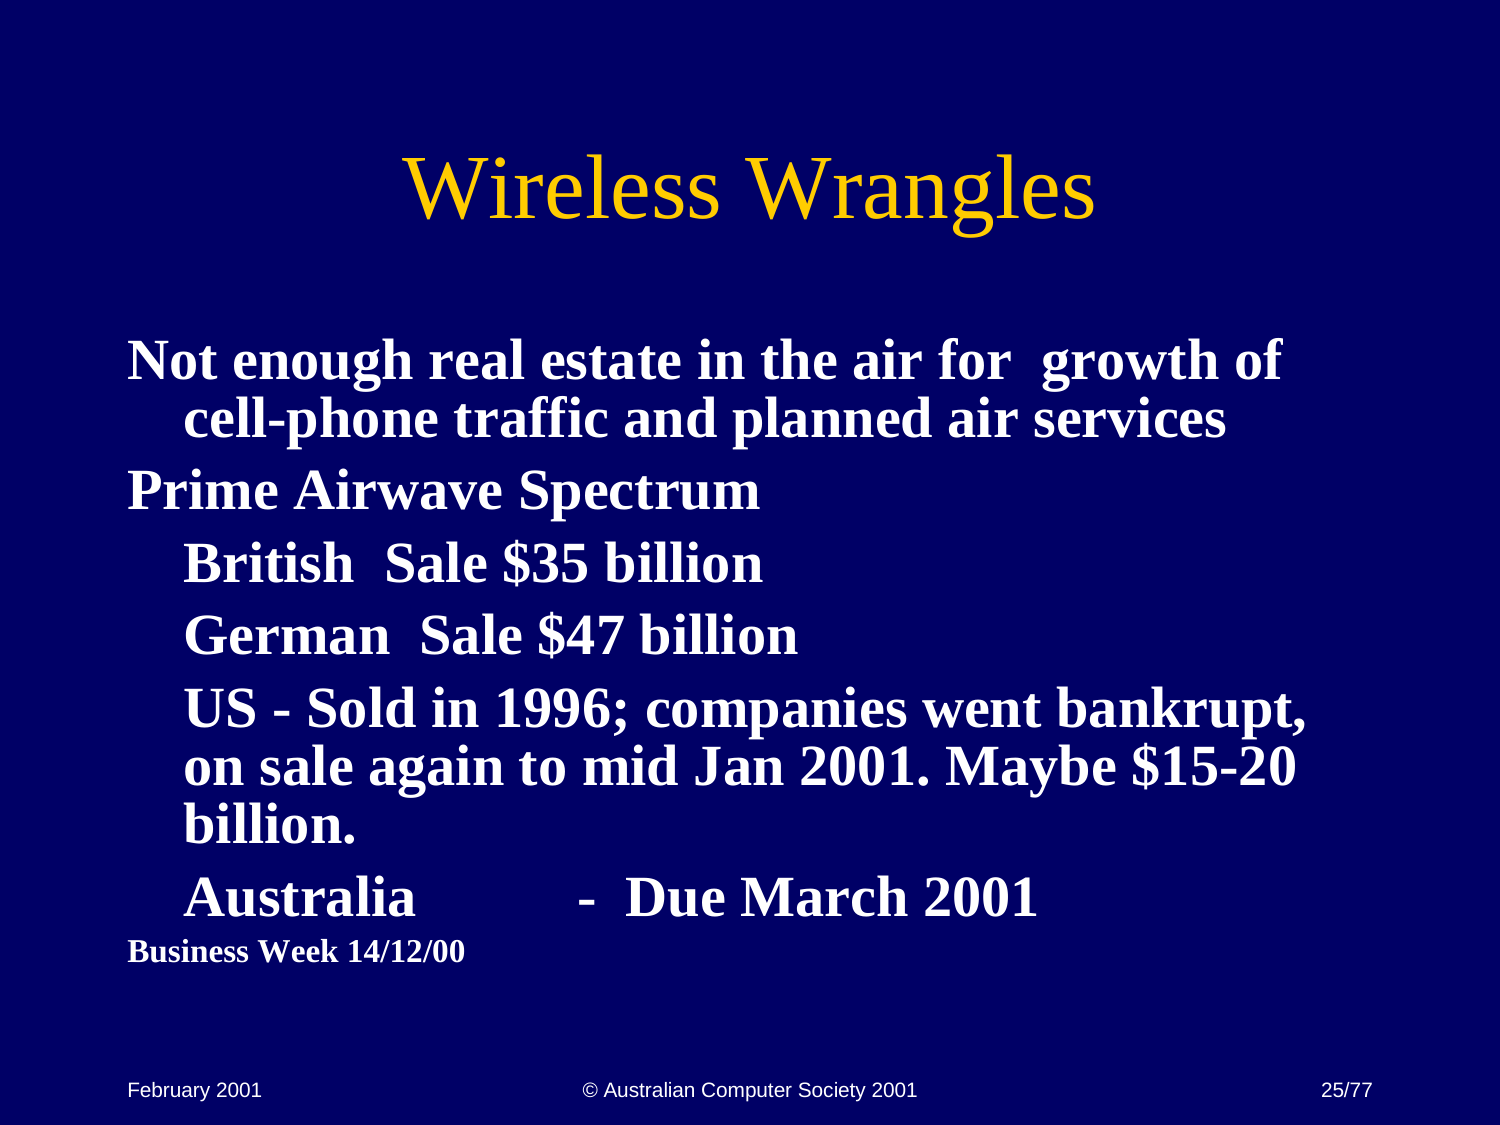

# Wireless Wrangles
Not enough real estate in the air for growth of cell-phone traffic and planned air services
Prime Airwave Spectrum
	British Sale $35 billion
	German Sale $47 billion
	US - Sold in 1996; companies went bankrupt, on sale again to mid Jan 2001. Maybe $15-20 billion.
	Australia 	- Due March 2001
Business Week 14/12/00
February 2001
© Australian Computer Society 2001
25